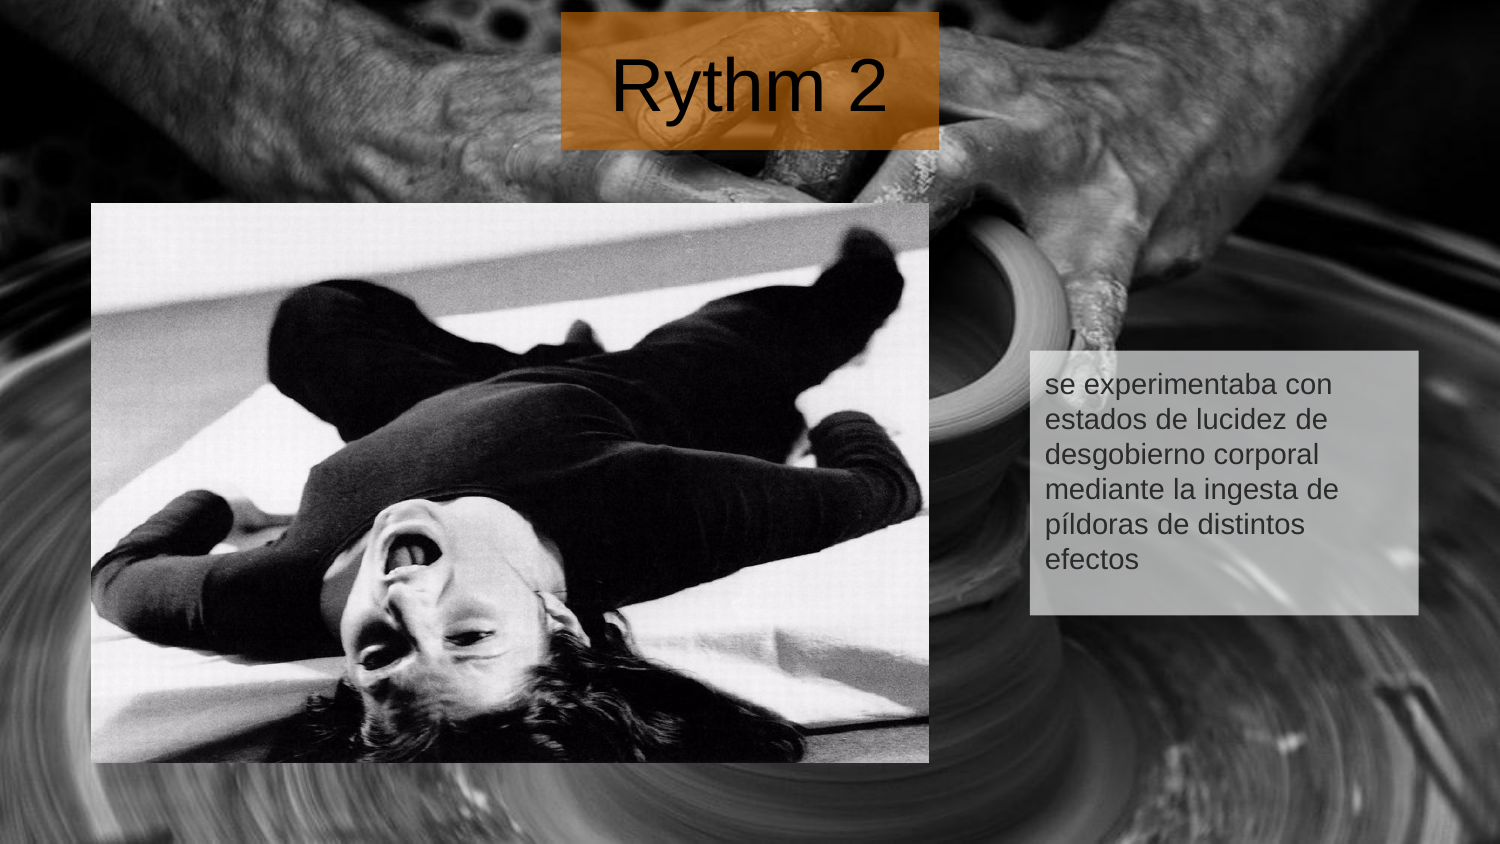

# Rythm 2
se experimentaba con estados de lucidez de desgobierno corporal mediante la ingesta de píldoras de distintos efectos